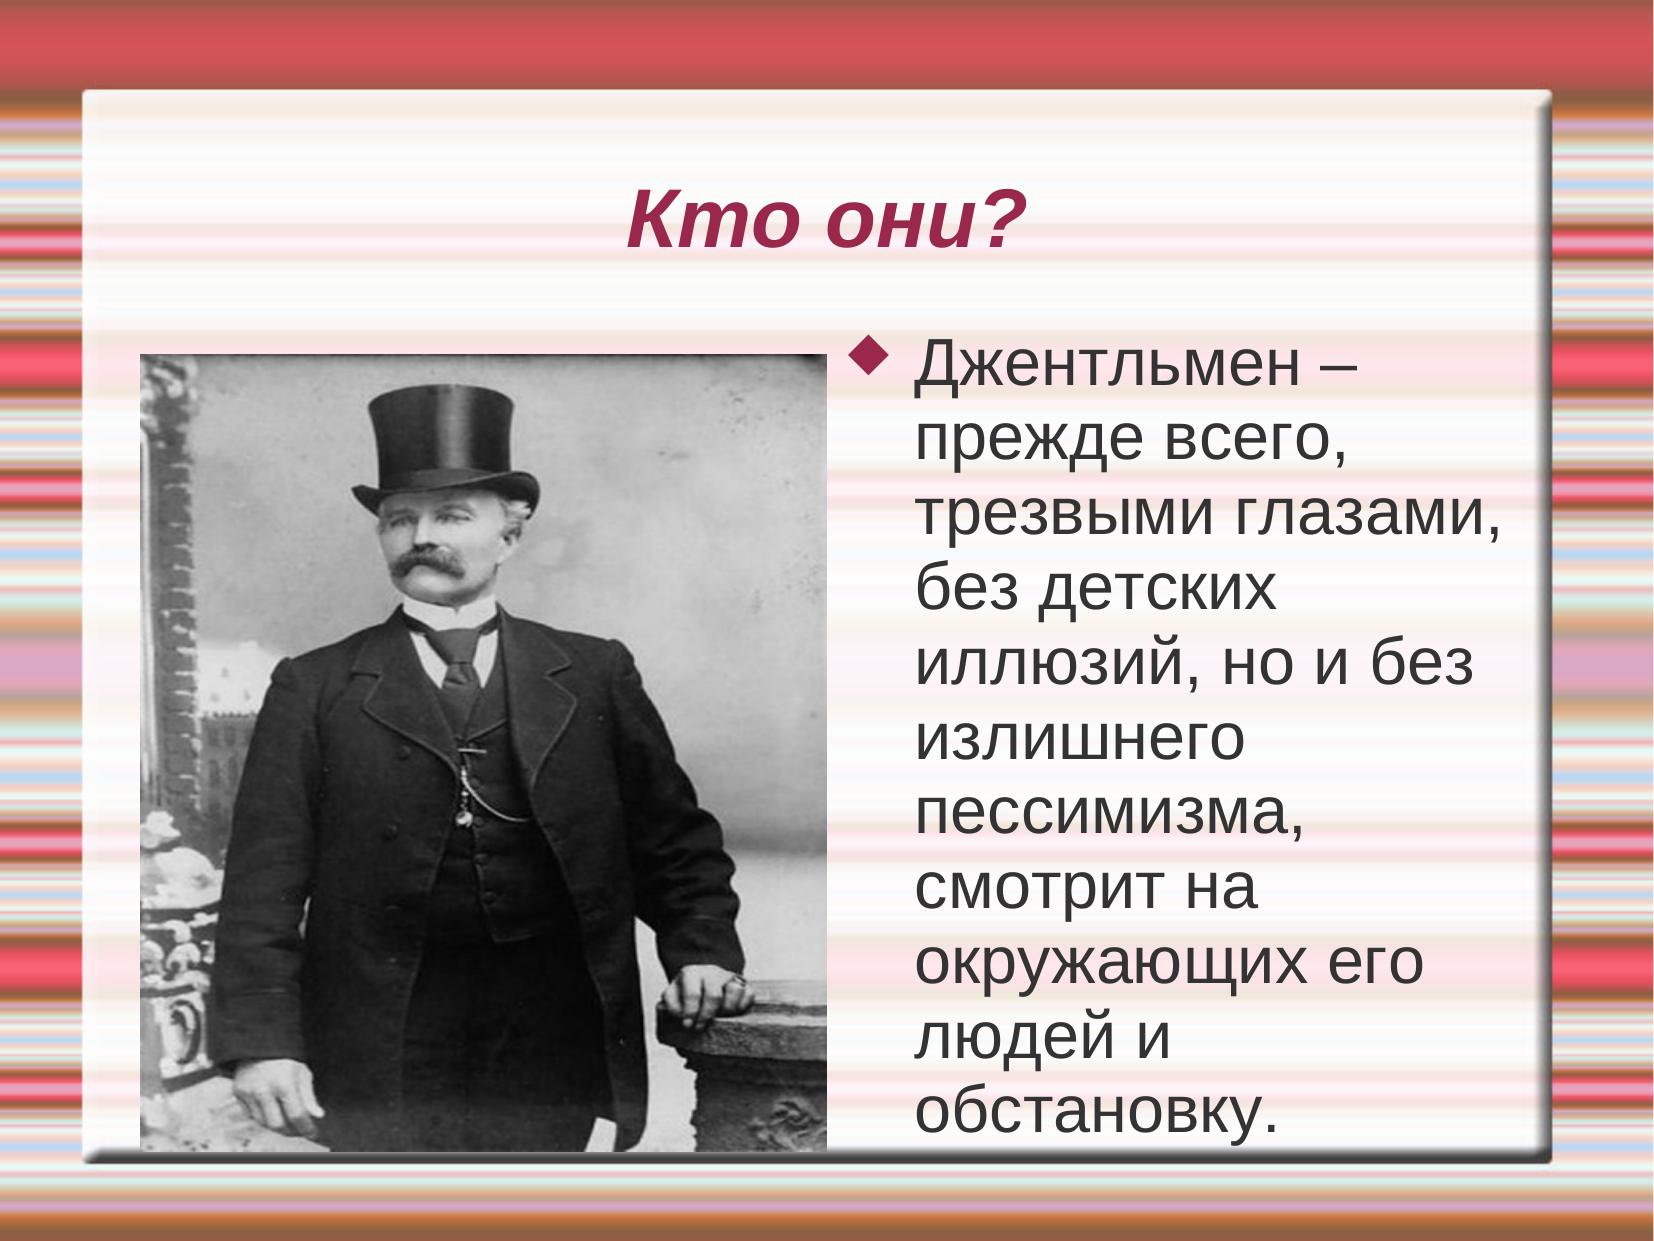

# Кто они?
Джентльмен – прежде всего, трезвыми глазами, без детских иллюзий, но и без излишнего пессимизма, смотрит на окружающих его людей и обстановку.
ного костюма не значит еще быть и джентльменом.